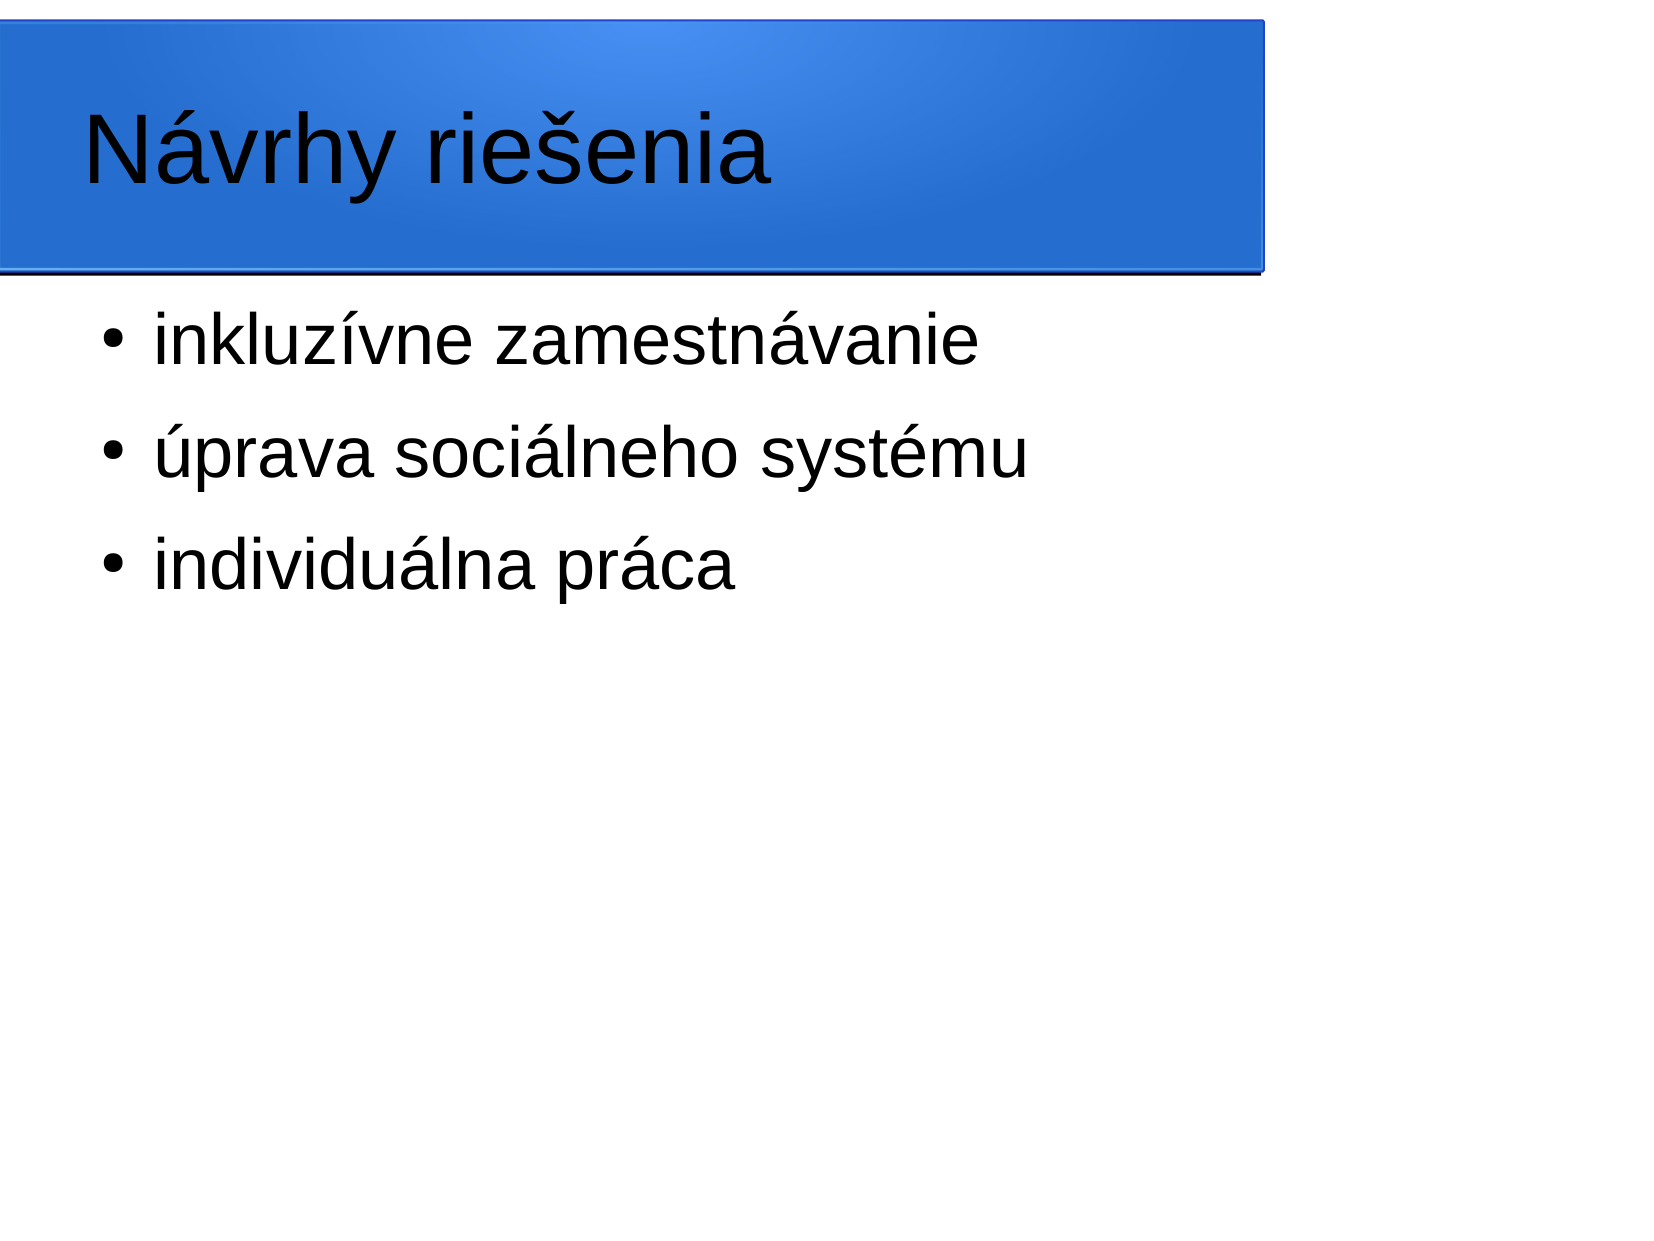

# Návrhy riešenia
inkluzívne zamestnávanie
úprava sociálneho systému
individuálna práca